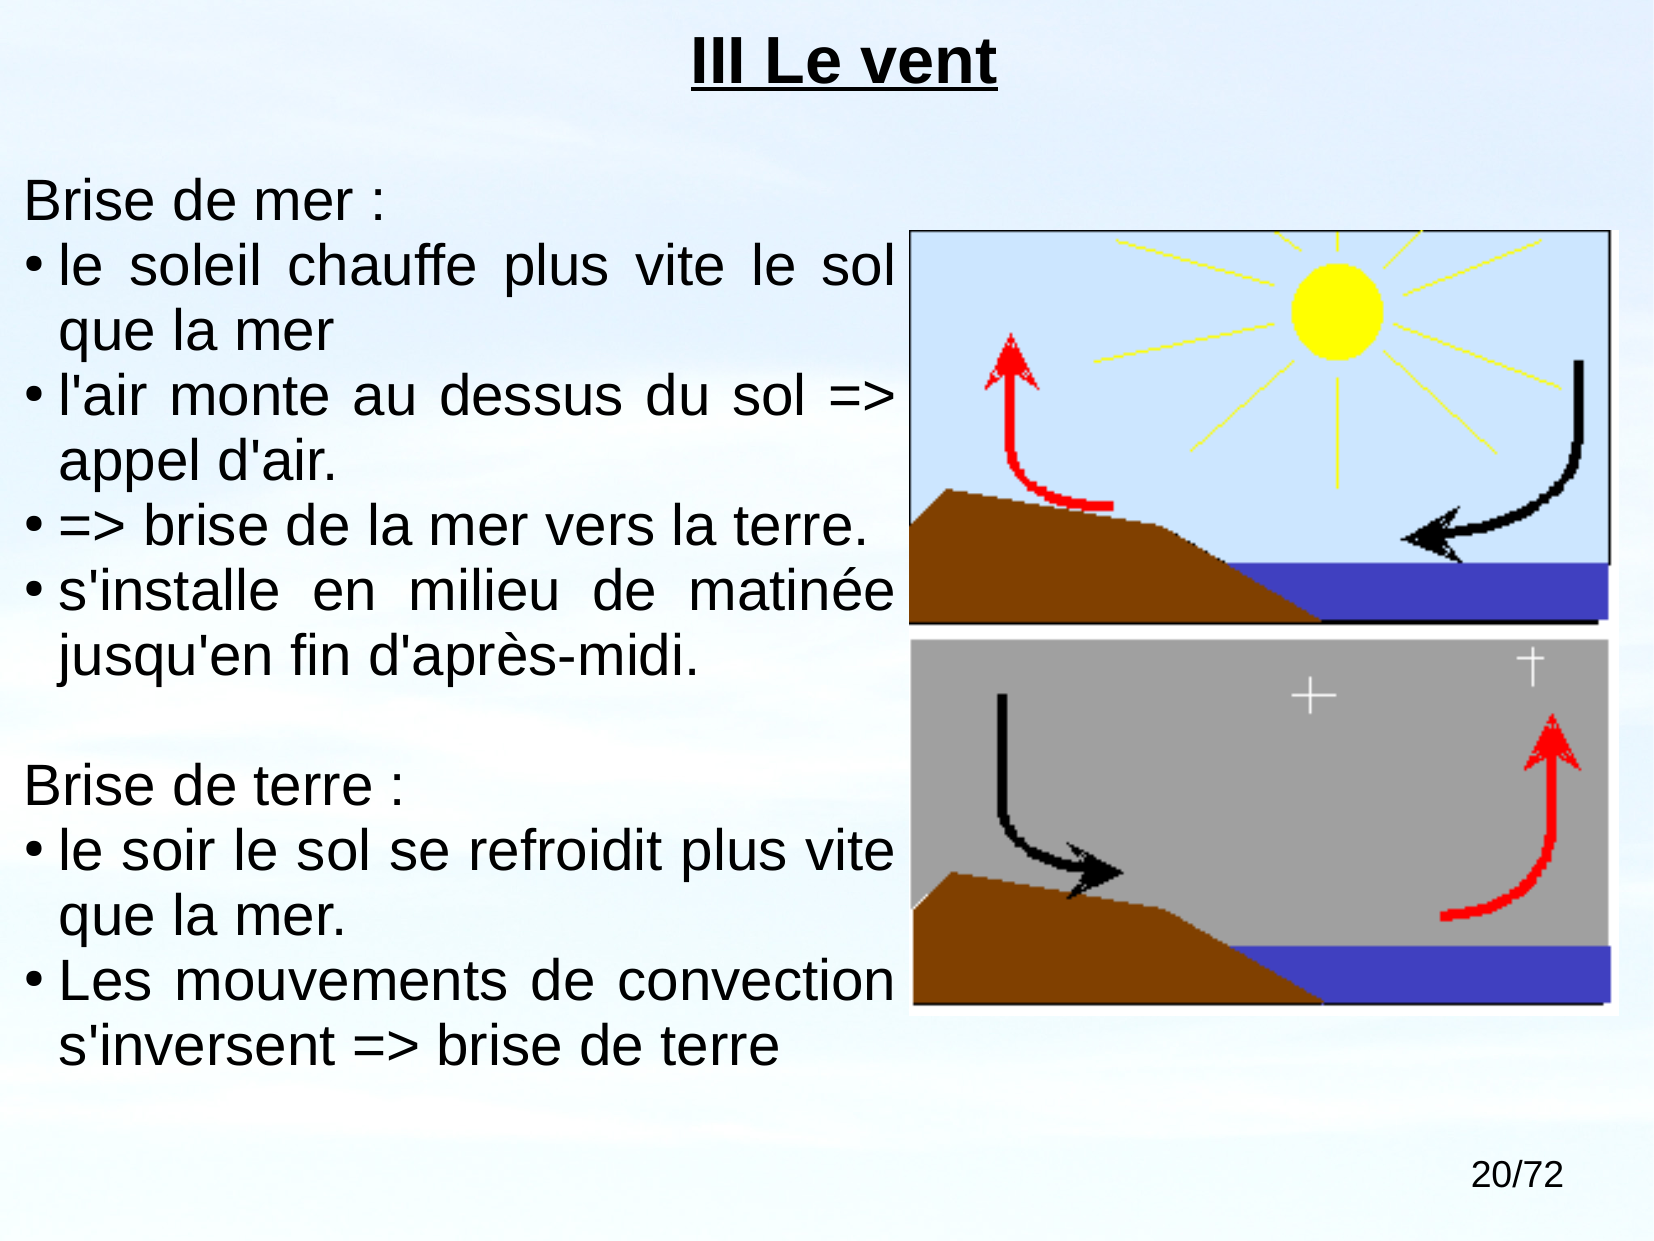

# III Le vent
Brise de mer :
le soleil chauffe plus vite le sol que la mer
l'air monte au dessus du sol => appel d'air.
=> brise de la mer vers la terre.
s'installe en milieu de matinée jusqu'en fin d'après-midi.
Brise de terre :
le soir le sol se refroidit plus vite que la mer.
Les mouvements de convection s'inversent => brise de terre